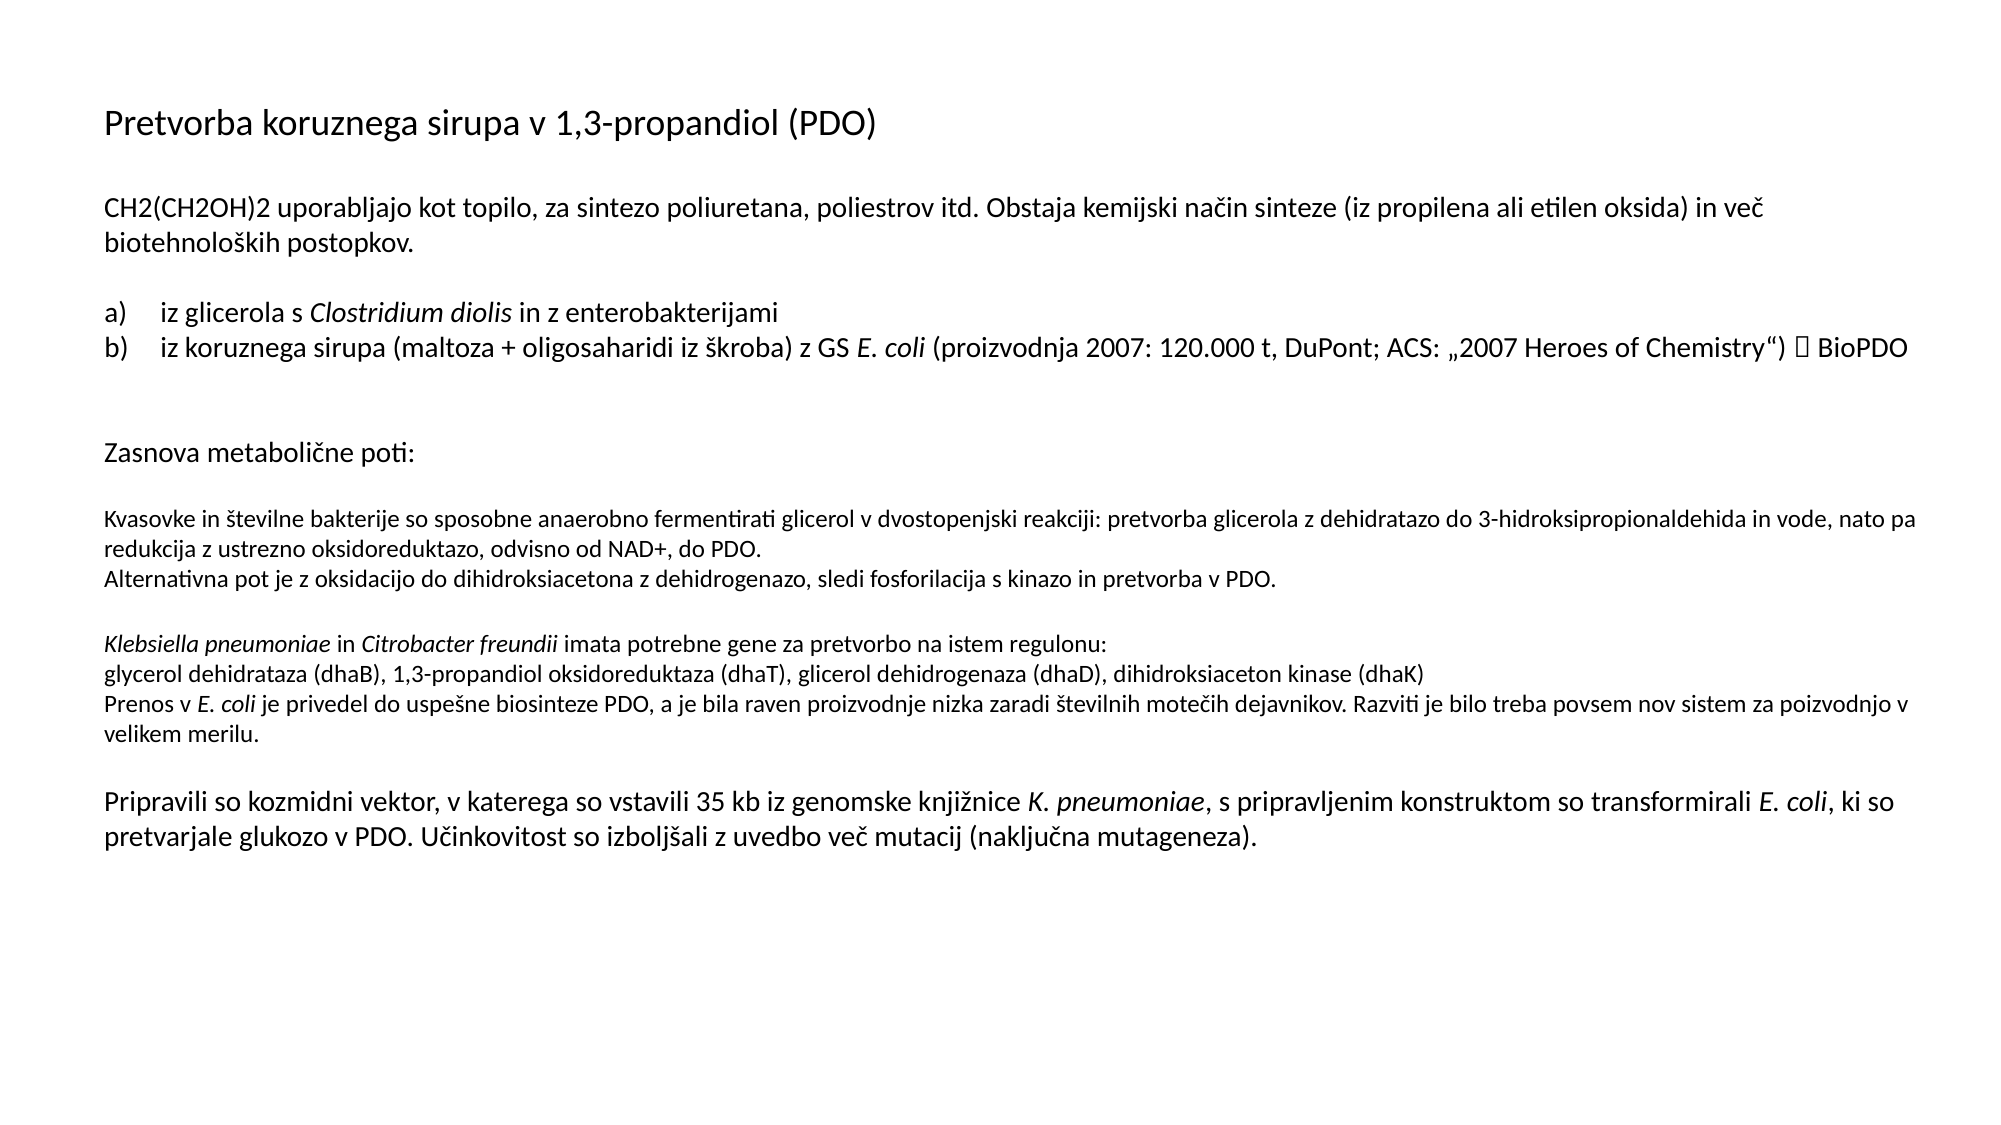

Pretvorba koruznega sirupa v 1,3-propandiol (PDO)
CH2(CH2OH)2 uporabljajo kot topilo, za sintezo poliuretana, poliestrov itd. Obstaja kemijski način sinteze (iz propilena ali etilen oksida) in več biotehnoloških postopkov.
iz glicerola s Clostridium diolis in z enterobakterijami
iz koruznega sirupa (maltoza + oligosaharidi iz škroba) z GS E. coli (proizvodnja 2007: 120.000 t, DuPont; ACS: „2007 Heroes of Chemistry“)  BioPDO
Zasnova metabolične poti:
Kvasovke in številne bakterije so sposobne anaerobno fermentirati glicerol v dvostopenjski reakciji: pretvorba glicerola z dehidratazo do 3-hidroksipropionaldehida in vode, nato pa redukcija z ustrezno oksidoreduktazo, odvisno od NAD+, do PDO.
Alternativna pot je z oksidacijo do dihidroksiacetona z dehidrogenazo, sledi fosforilacija s kinazo in pretvorba v PDO.
Klebsiella pneumoniae in Citrobacter freundii imata potrebne gene za pretvorbo na istem regulonu:
glycerol dehidrataza (dhaB), 1,3-propandiol oksidoreduktaza (dhaT), glicerol dehidrogenaza (dhaD), dihidroksiaceton kinase (dhaK)
Prenos v E. coli je privedel do uspešne biosinteze PDO, a je bila raven proizvodnje nizka zaradi številnih motečih dejavnikov. Razviti je bilo treba povsem nov sistem za poizvodnjo v velikem merilu.
Pripravili so kozmidni vektor, v katerega so vstavili 35 kb iz genomske knjižnice K. pneumoniae, s pripravljenim konstruktom so transformirali E. coli, ki so pretvarjale glukozo v PDO. Učinkovitost so izboljšali z uvedbo več mutacij (naključna mutageneza).